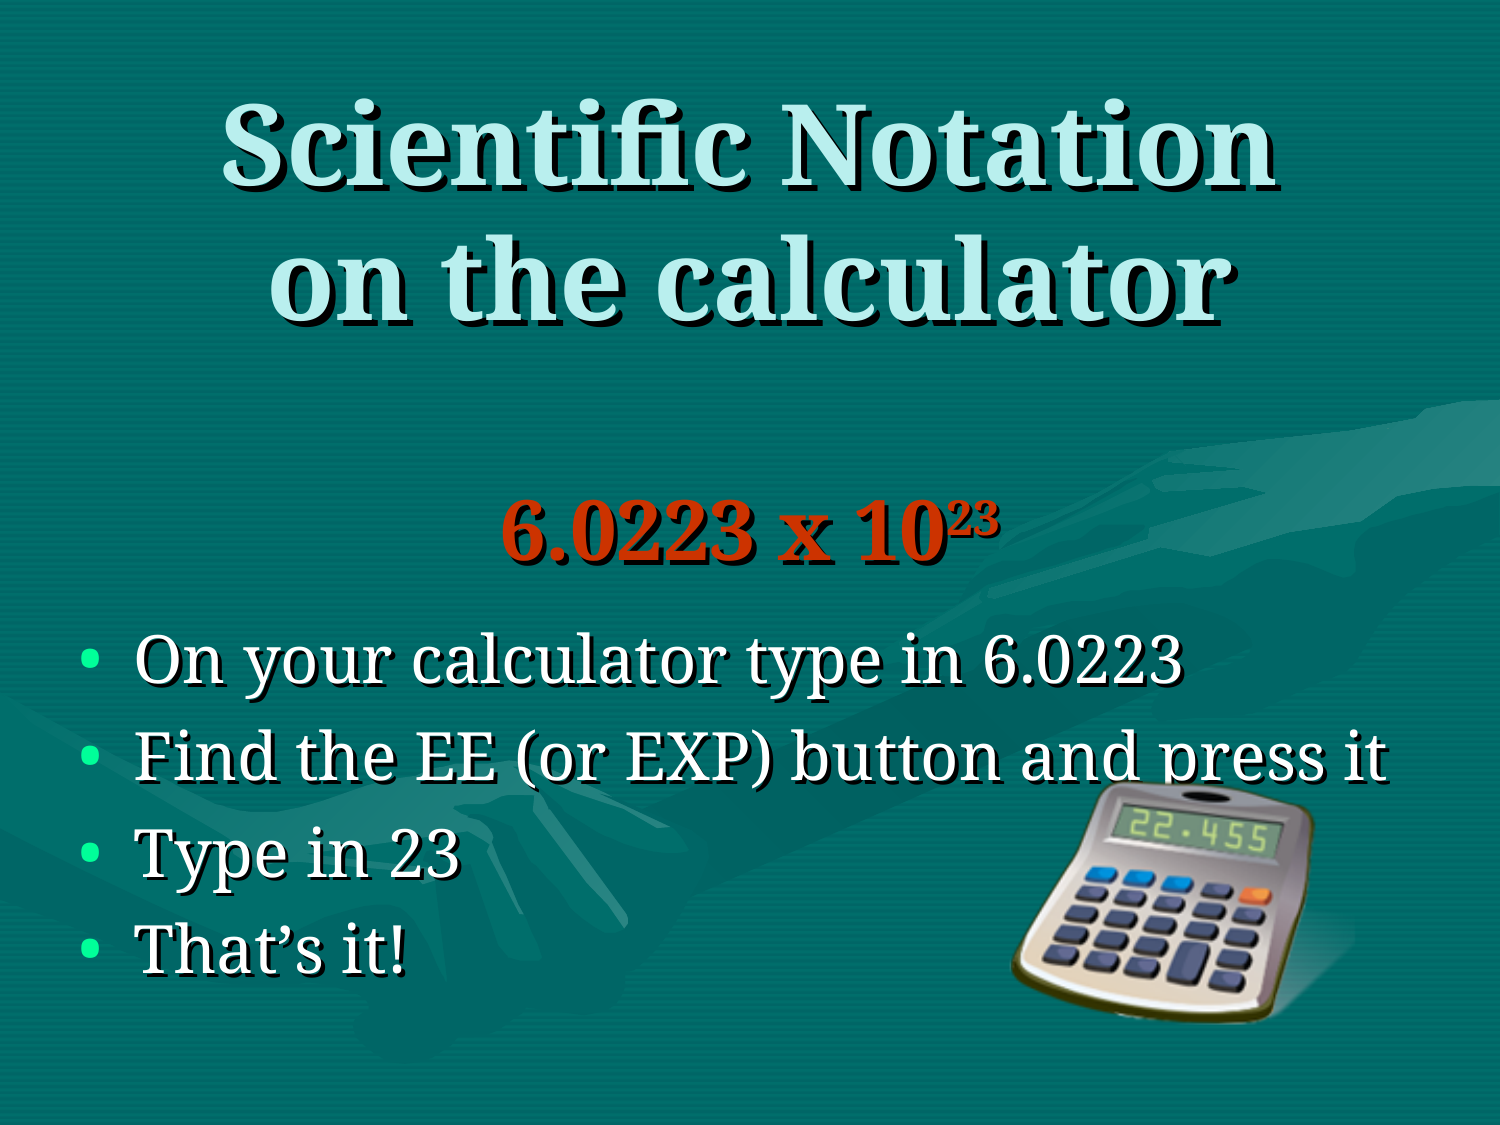

# Scientific Notation on the calculator 6.0223 x 1023
On your calculator type in 6.0223
Find the EE (or EXP) button and press it
Type in 23
That’s it!